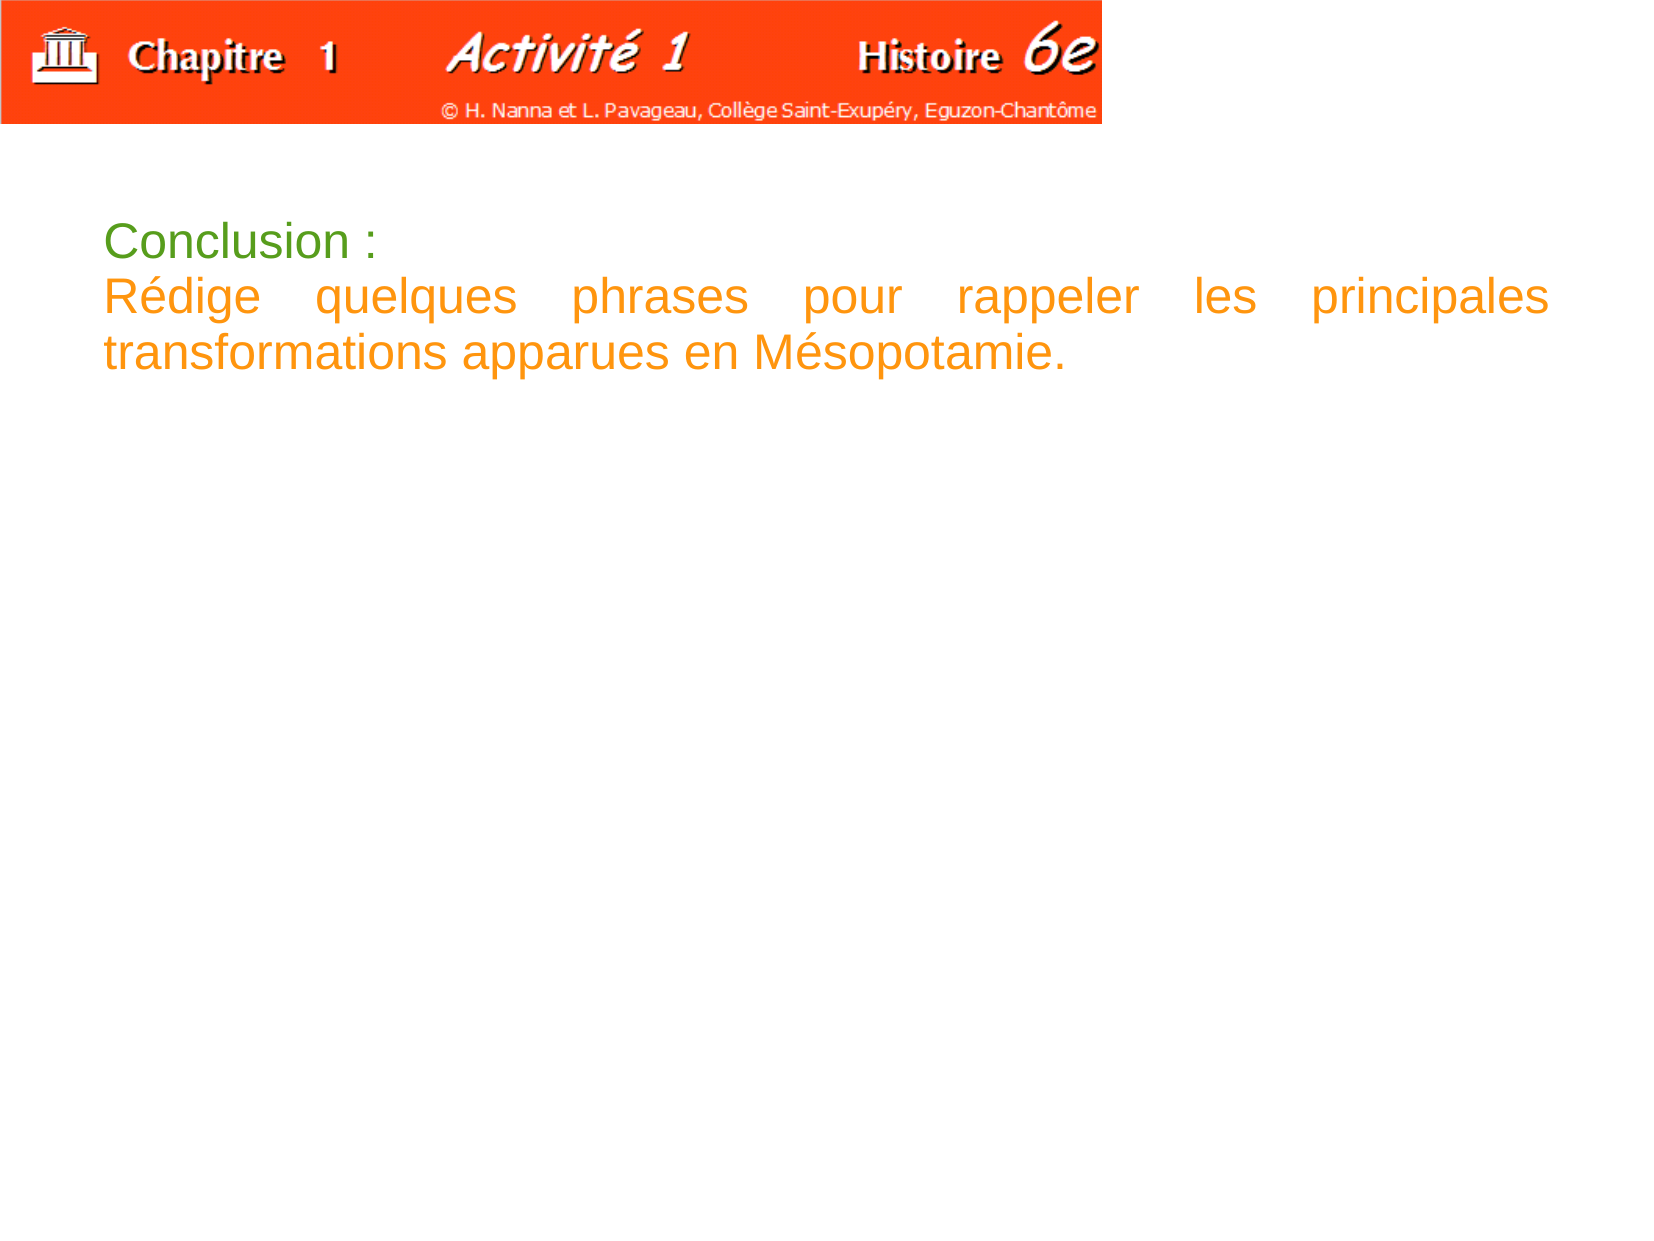

Conclusion :
Rédige quelques phrases pour rappeler les principales transformations apparues en Mésopotamie.